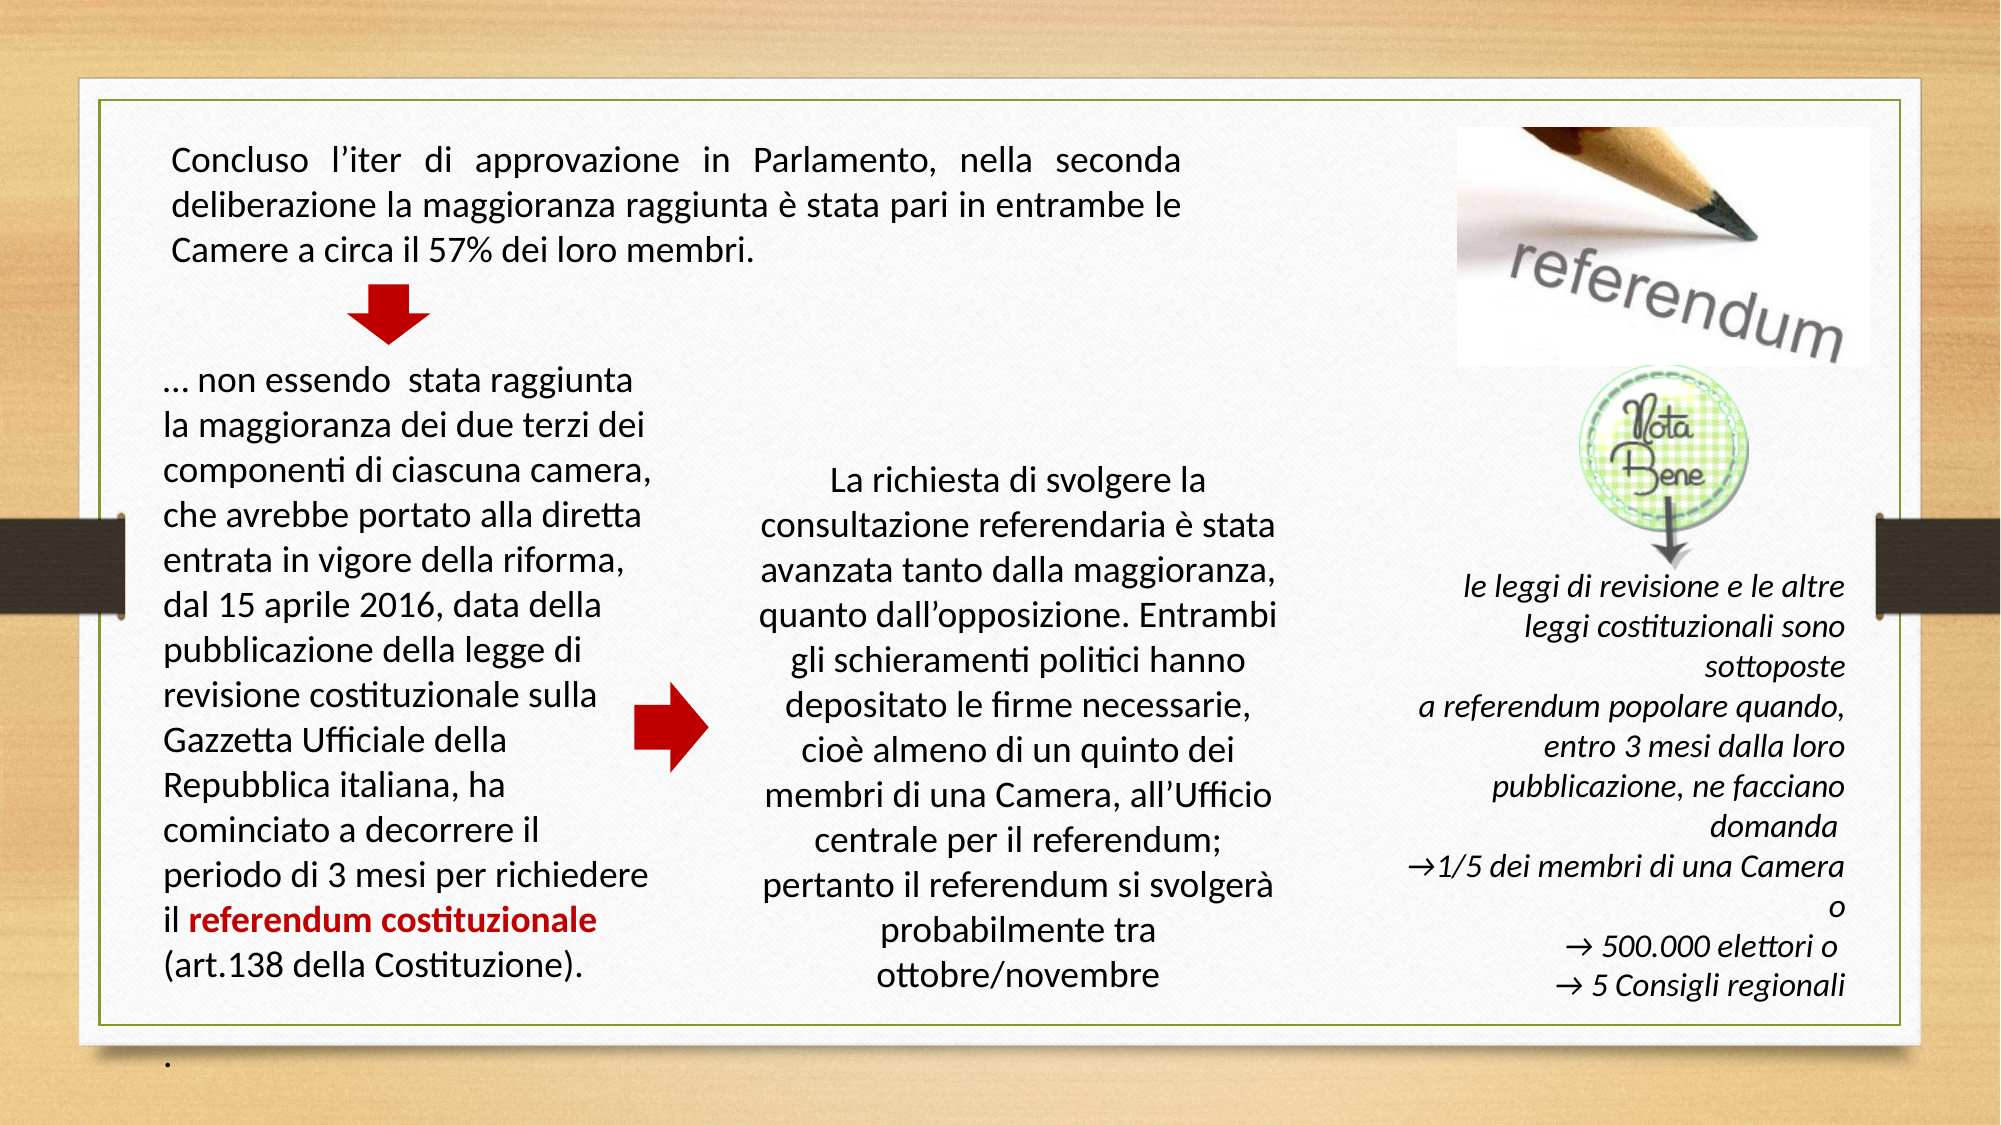

Concluso l’iter di approvazione in Parlamento, nella seconda deliberazione la maggioranza raggiunta è stata pari in entrambe le Camere a circa il 57% dei loro membri.
… non essendo stata raggiunta la maggioranza dei due terzi dei componenti di ciascuna camera, che avrebbe portato alla diretta entrata in vigore della riforma, dal 15 aprile 2016, data della pubblicazione della legge di revisione costituzionale sulla Gazzetta Ufficiale della Repubblica italiana, ha cominciato a decorrere il periodo di 3 mesi per richiedere il referendum costituzionale (art.138 della Costituzione).
.
La richiesta di svolgere la consultazione referendaria è stata avanzata tanto dalla maggioranza, quanto dall’opposizione. Entrambi gli schieramenti politici hanno depositato le firme necessarie, cioè almeno di un quinto dei membri di una Camera, all’Ufficio centrale per il referendum; pertanto il referendum si svolgerà probabilmente tra ottobre/novembre
le leggi di revisione e le altre leggi costituzionali sono sottoposte a referendum popolare quando, entro 3 mesi dalla loro pubblicazione, ne facciano domanda
→1/5 dei membri di una Camera o
→ 500.000 elettori o
→ 5 Consigli regionali